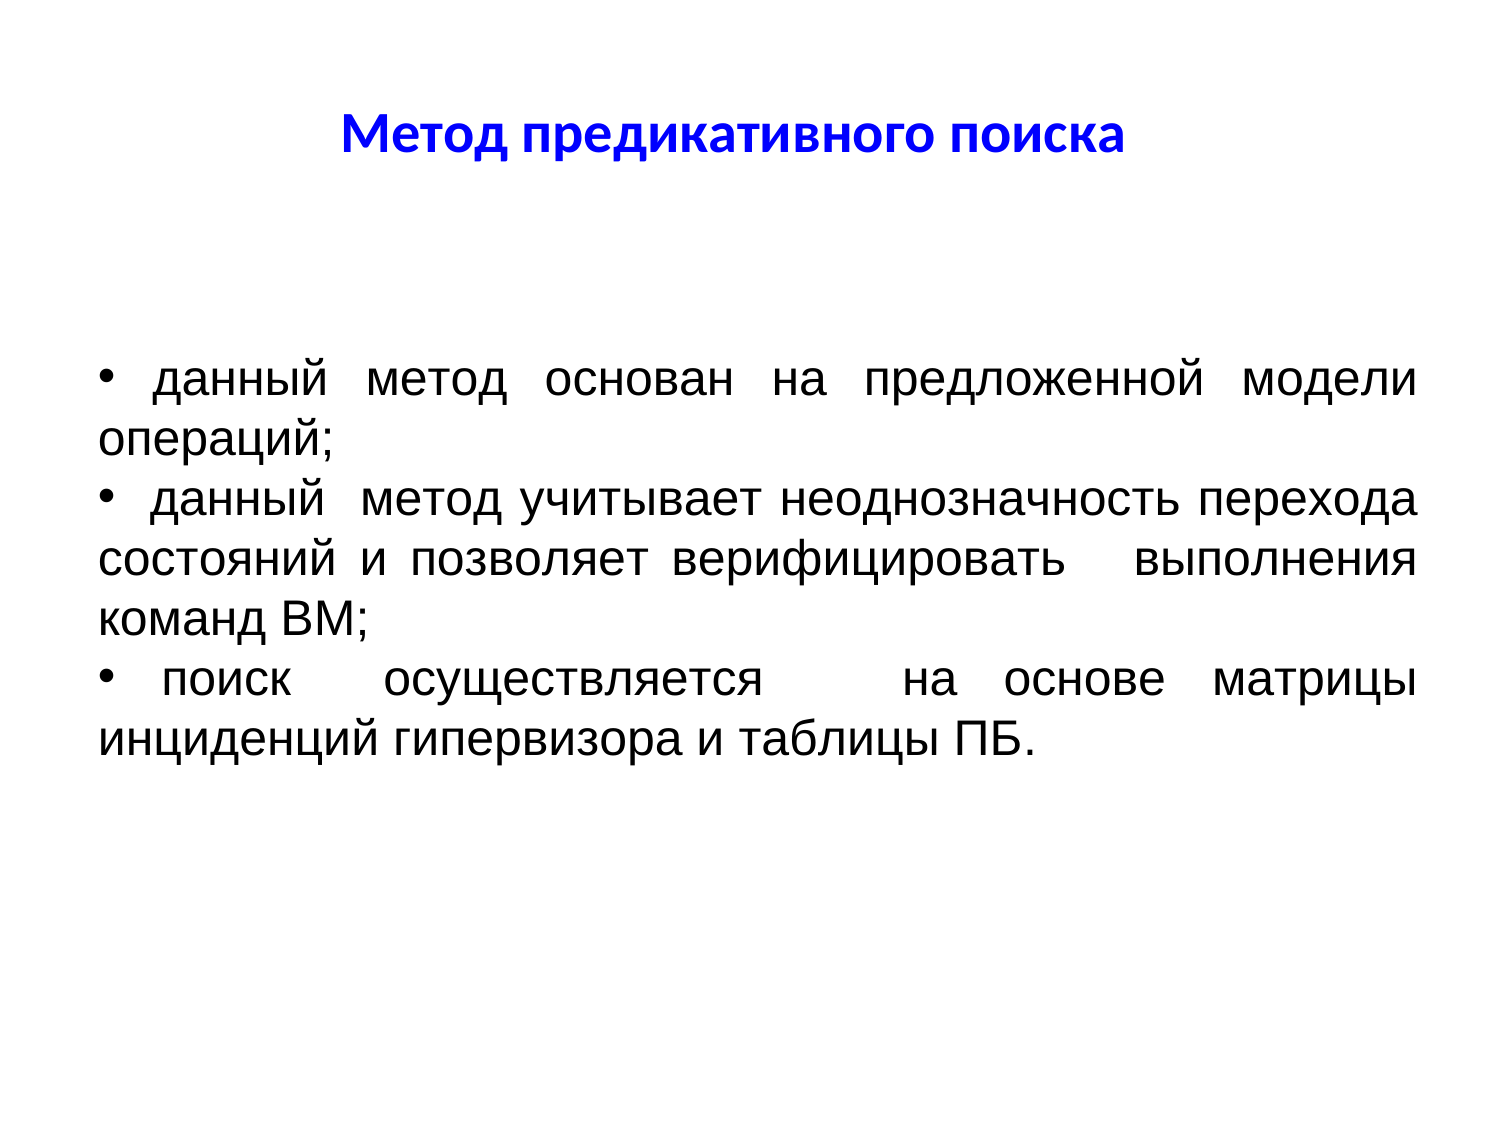

Метод предикативного поиска
 данный метод основан на предложенной модели операций;
 данный метод учитывает неоднозначность перехода состояний и позволяет верифицировать выполнения команд ВМ;
 поиск осуществляется на основе матрицы инциденций гипервизора и таблицы ПБ.